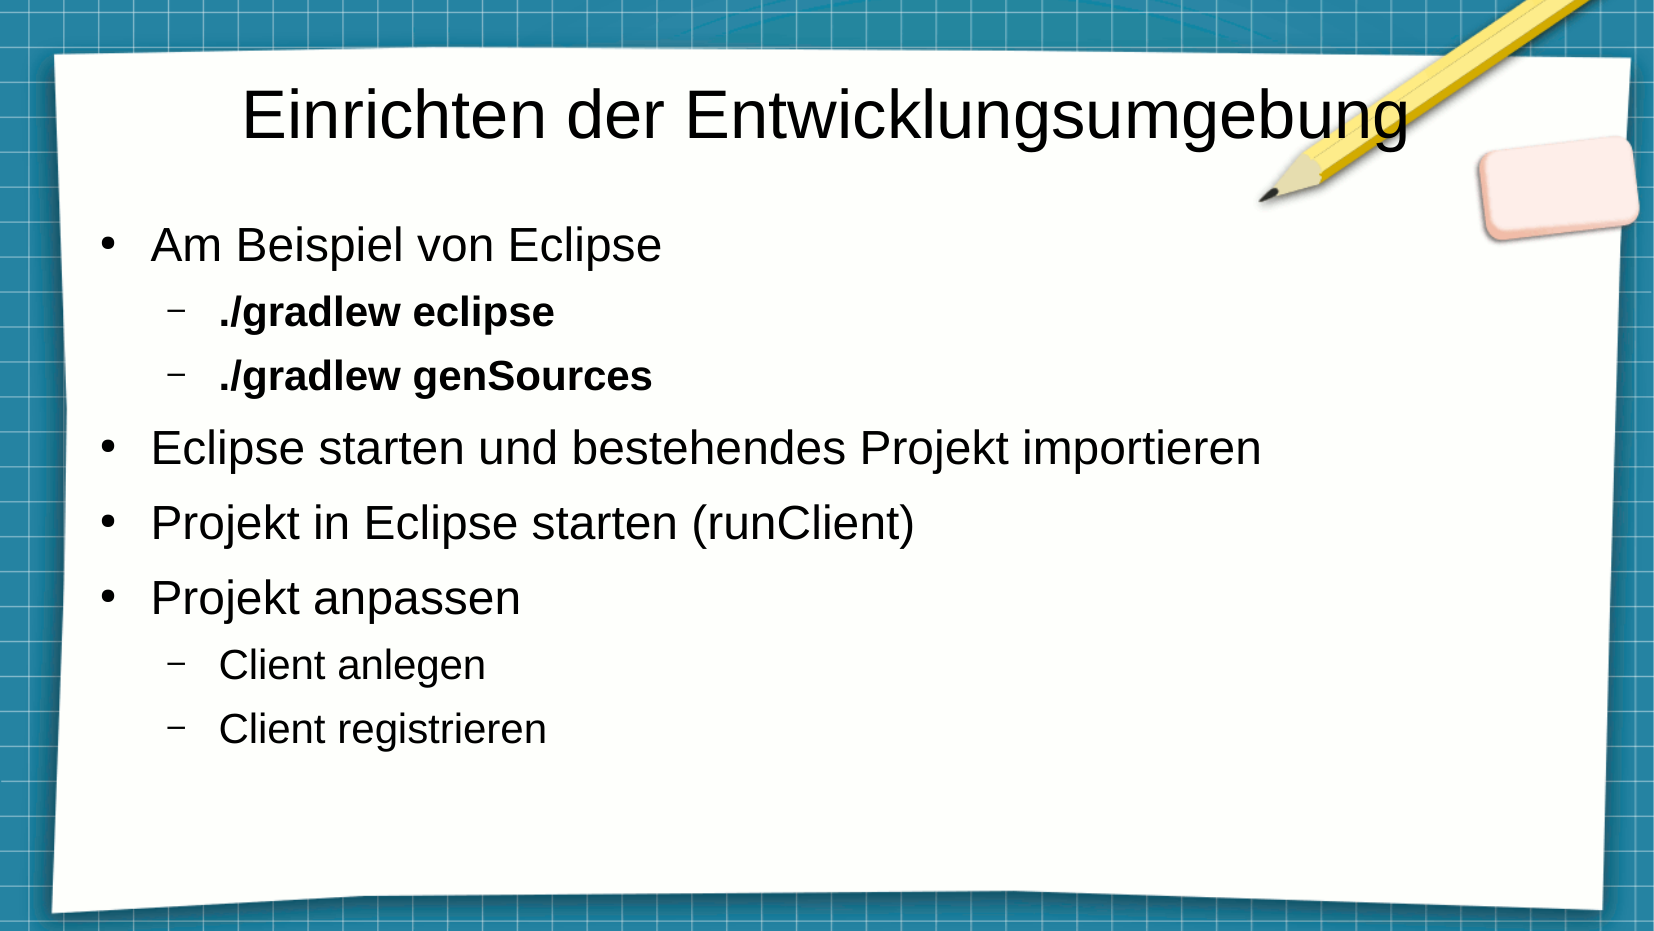

# Einrichten der Entwicklungsumgebung
Am Beispiel von Eclipse
./gradlew eclipse
./gradlew genSources
Eclipse starten und bestehendes Projekt importieren
Projekt in Eclipse starten (runClient)
Projekt anpassen
Client anlegen
Client registrieren